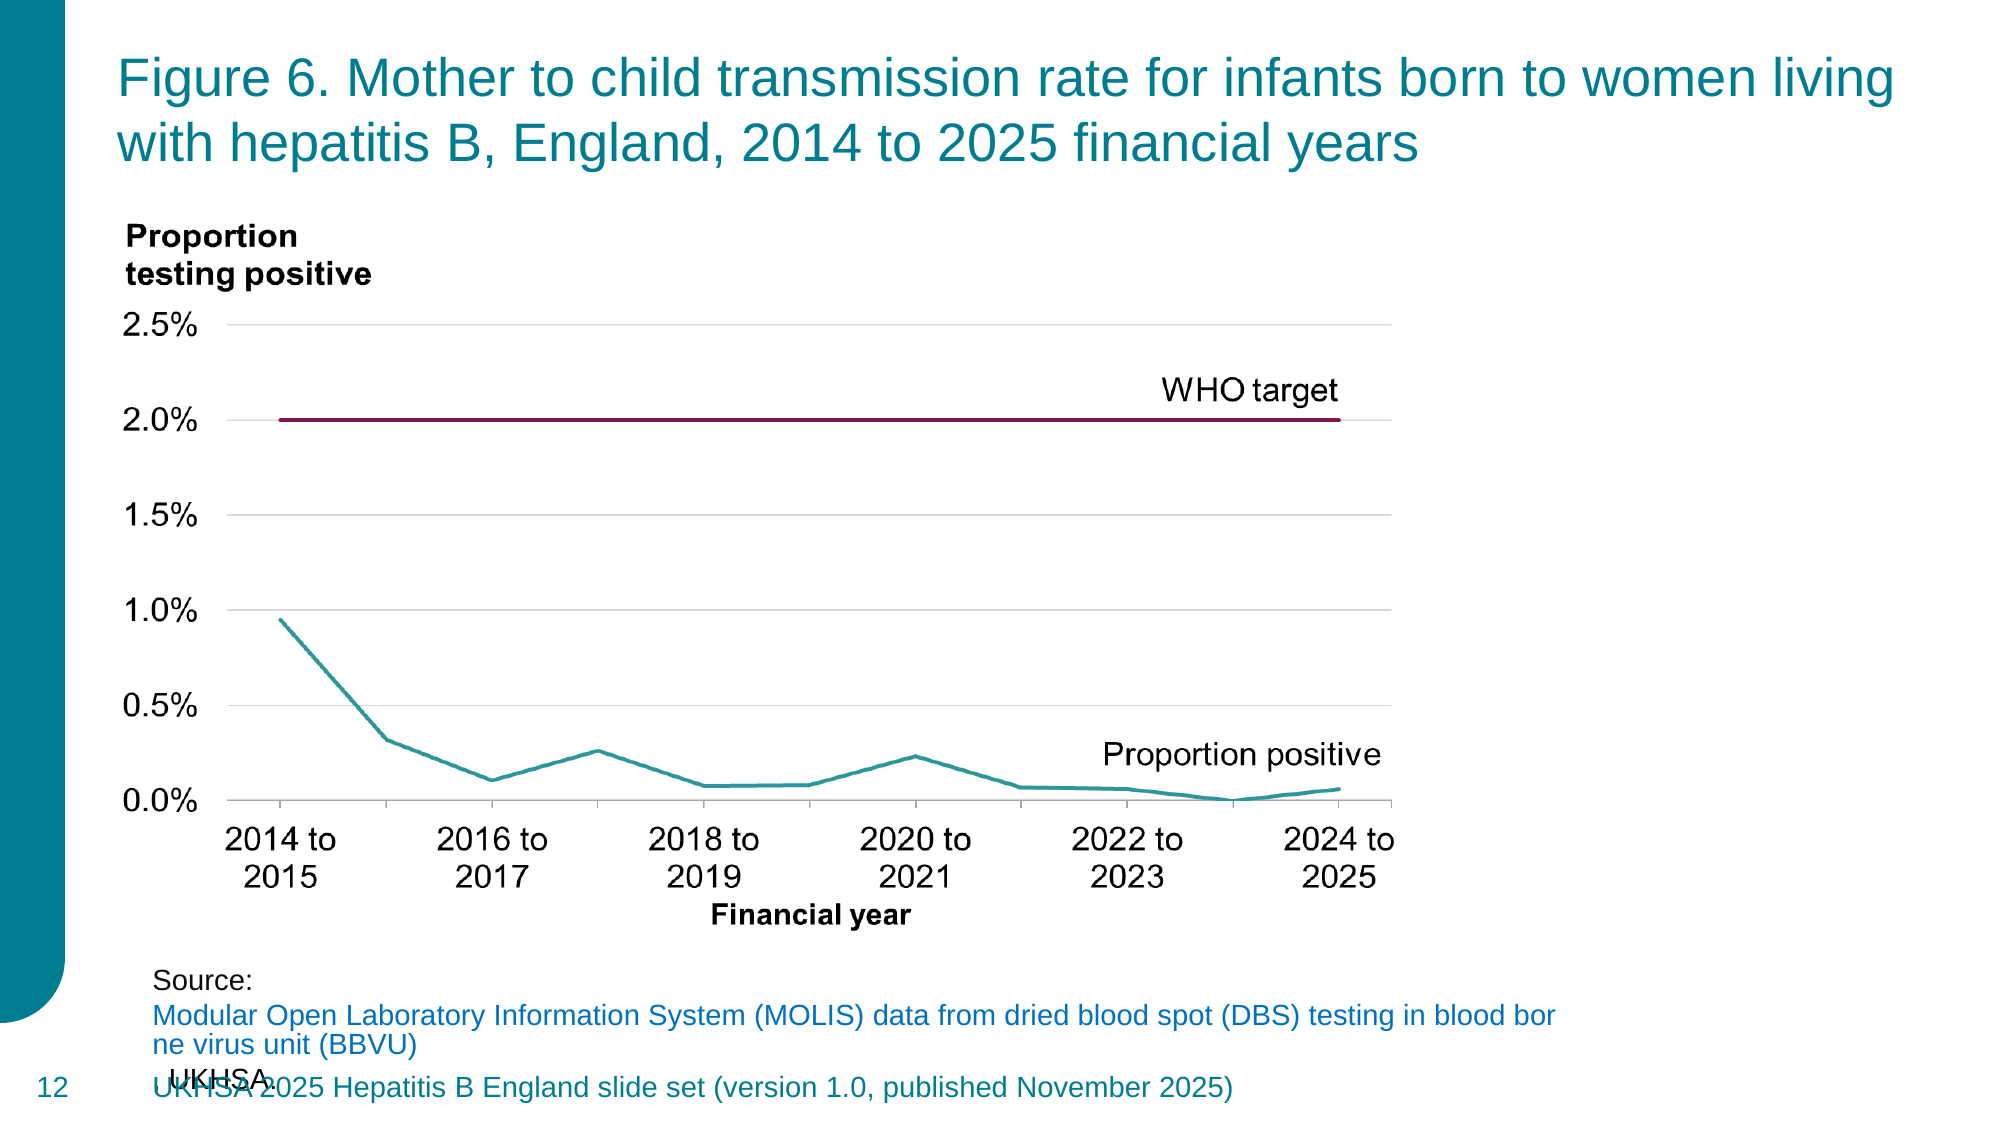

# Figure 6. Mother to child transmission rate for infants born to women living with hepatitis B, England, 2014 to 2025 financial years
Source: Modular Open Laboratory Information System (MOLIS) data from dried blood spot (DBS) testing in blood borne virus unit (BBVU), UKHSA.
4
UKHSA 2025 Hepatitis B England slide set (version 1.0, published November 2025)